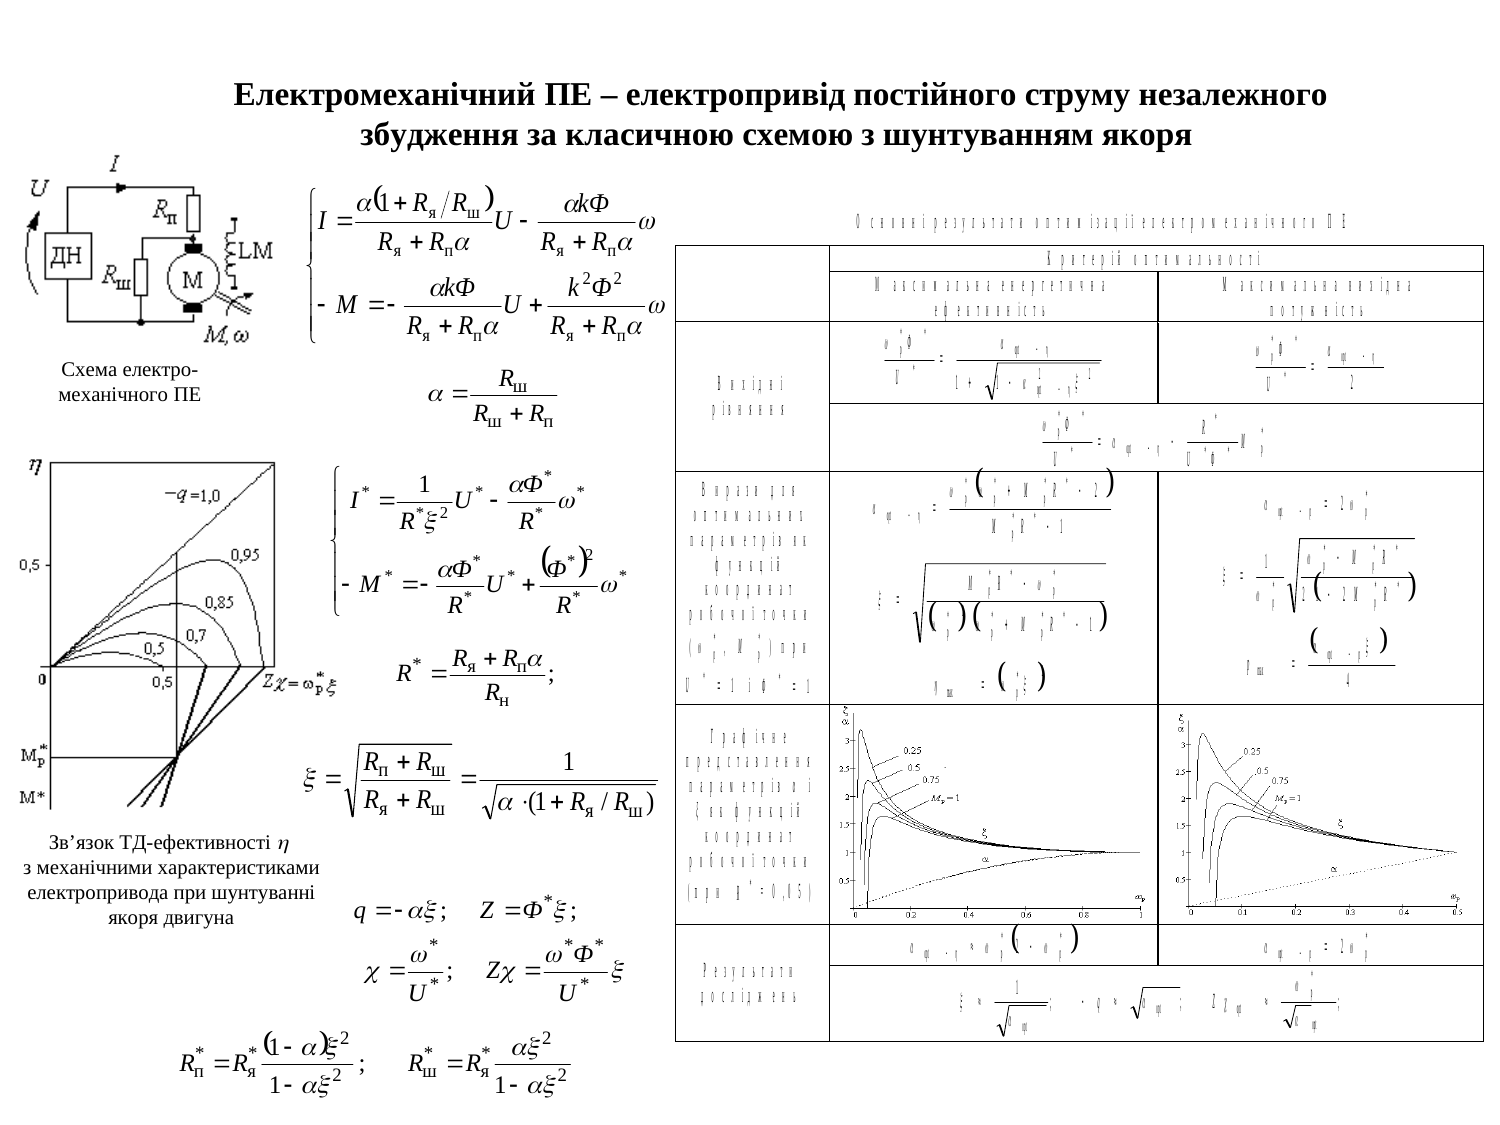

# Електромеханічний ПЕ – електропривід постійного струму незалежного збудження за класичною схемою з шунтуванням якоря
Схема електро-
механічного ПЕ
Зв’язок ТД-ефективності 
з механічними характеристиками електропривода при шунтуванні якоря двигуна